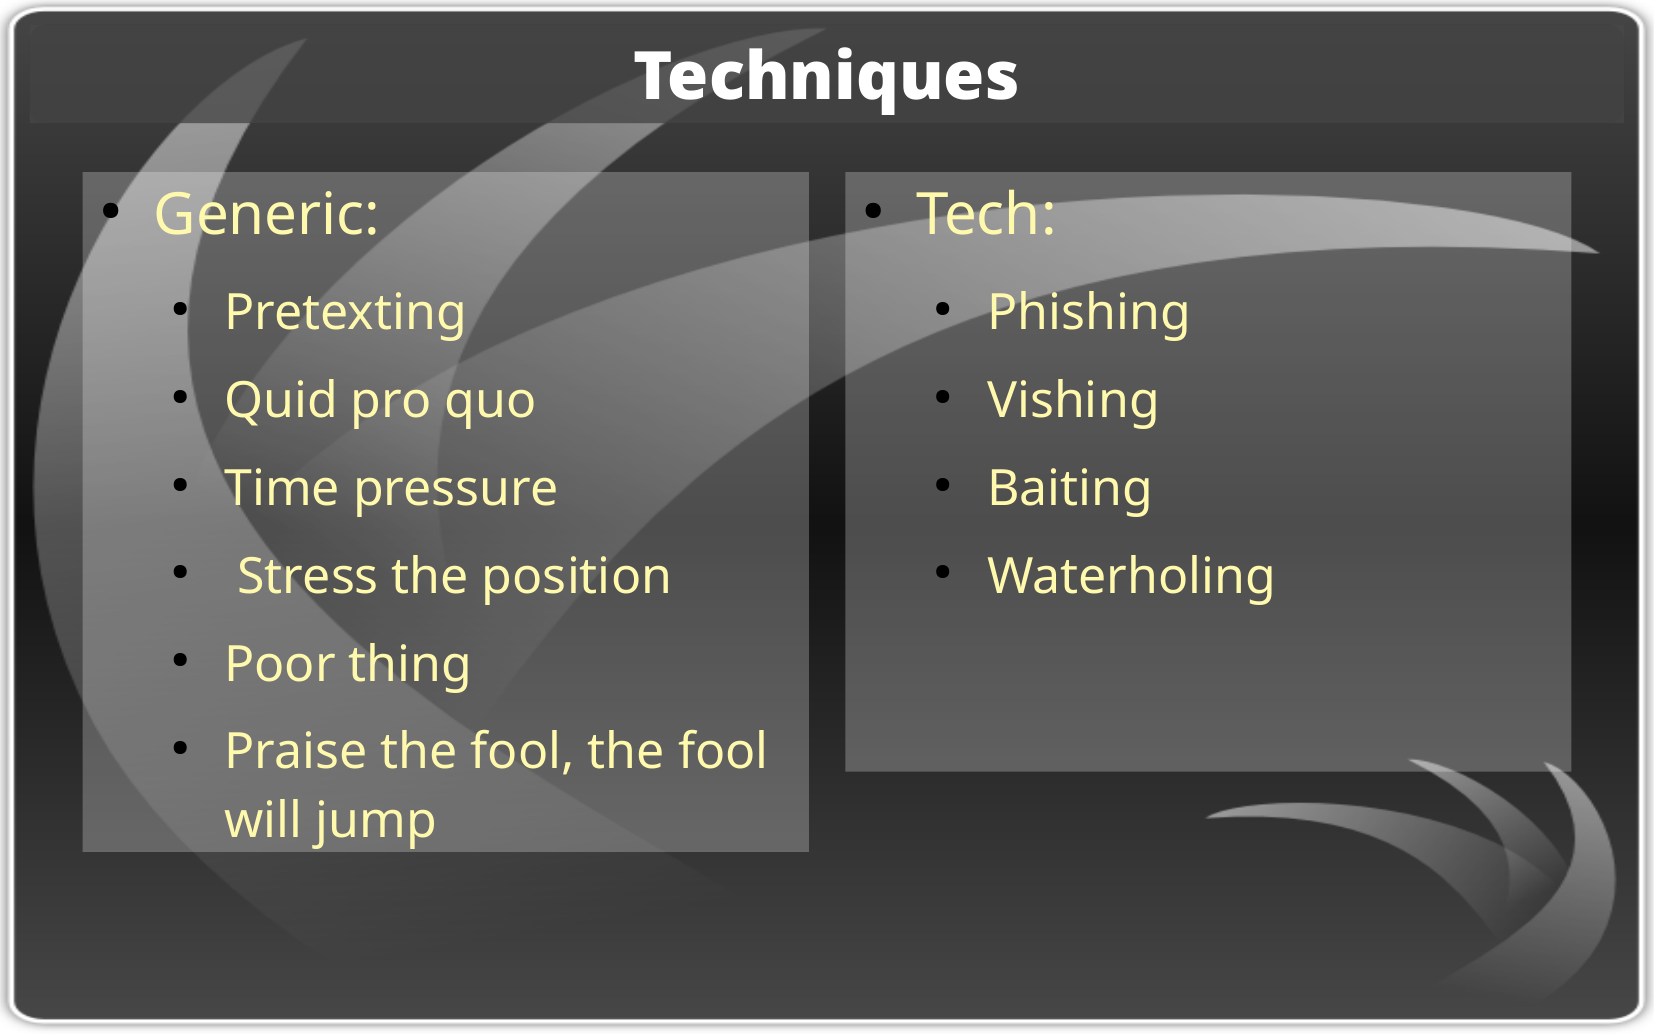

# Techniques
Generic:
Pretexting
Quid pro quo
Time pressure
 Stress the position
Poor thing
Praise the fool, the fool will jump
Tech:
Phishing
Vishing
Baiting
Waterholing